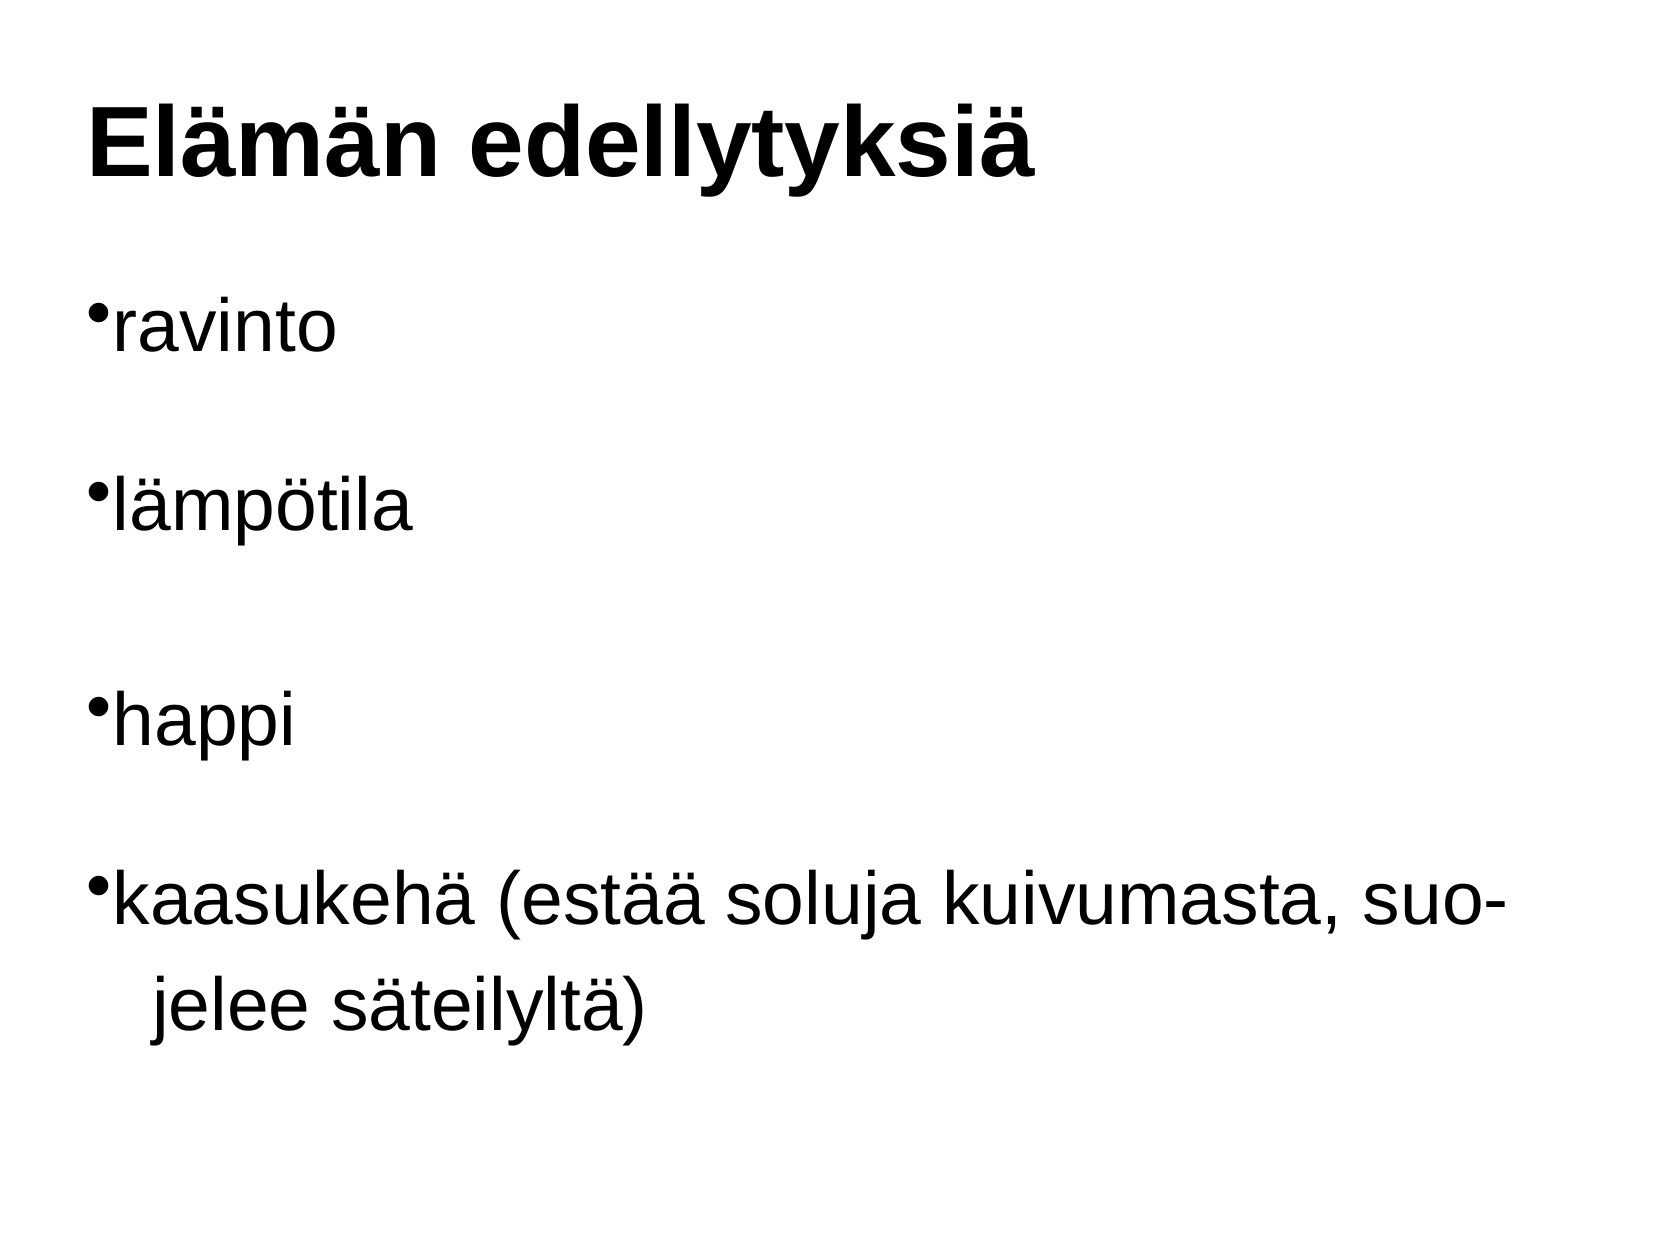

Elämän edellytyksiä
ravinto
lämpötila
happi
kaasukehä (estää soluja kuivumasta, suo-jelee säteilyltä)